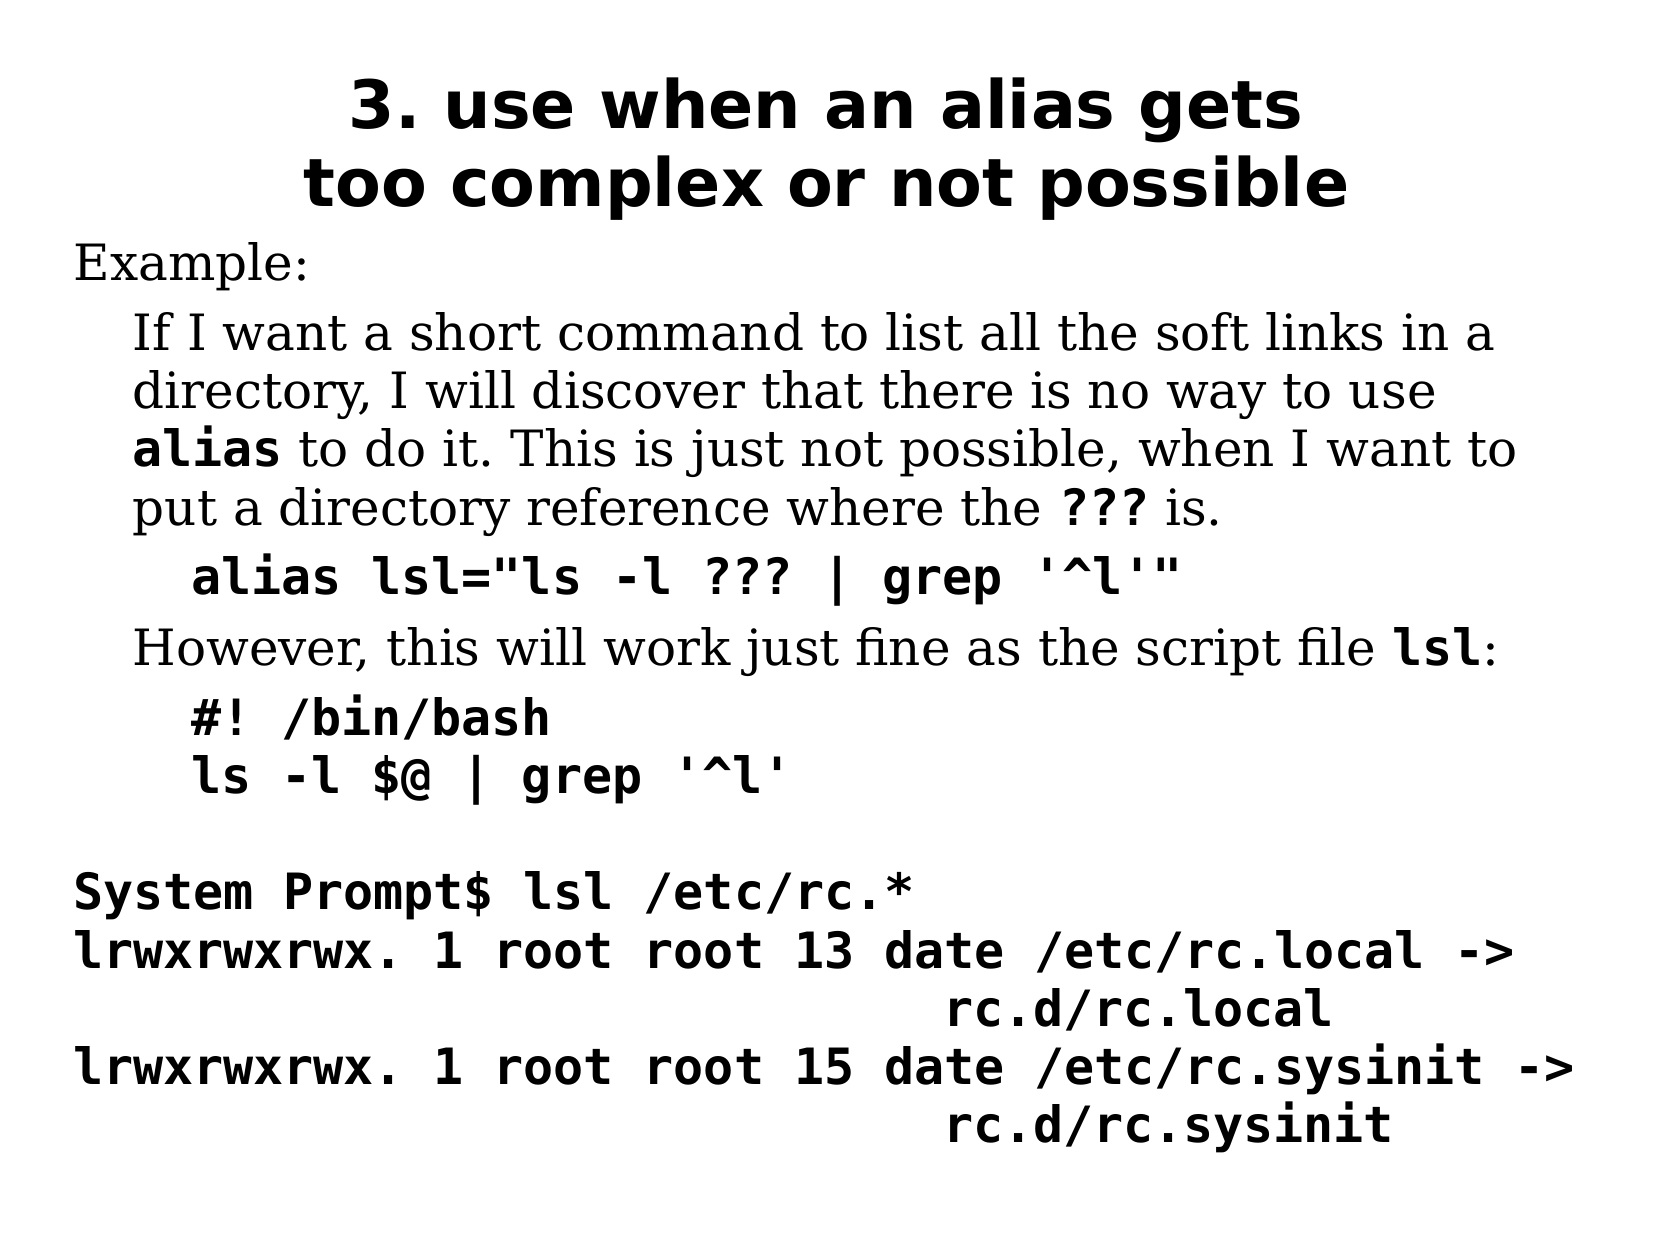

3. use when an alias gets
too complex or not possible
Example:
If I want a short command to list all the soft links in a directory, I will discover that there is no way to use alias to do it. This is just not possible, when I want to put a directory reference where the ??? is.
alias lsl="ls -l ??? | grep '^l'"
However, this will work just fine as the script file lsl:
#! /bin/bash
ls -l $@ | grep '^l'
System Prompt$ lsl /etc/rc.*
lrwxrwxrwx. 1 root root 13 date /etc/rc.local ->
 rc.d/rc.local
lrwxrwxrwx. 1 root root 15 date /etc/rc.sysinit ->
 rc.d/rc.sysinit